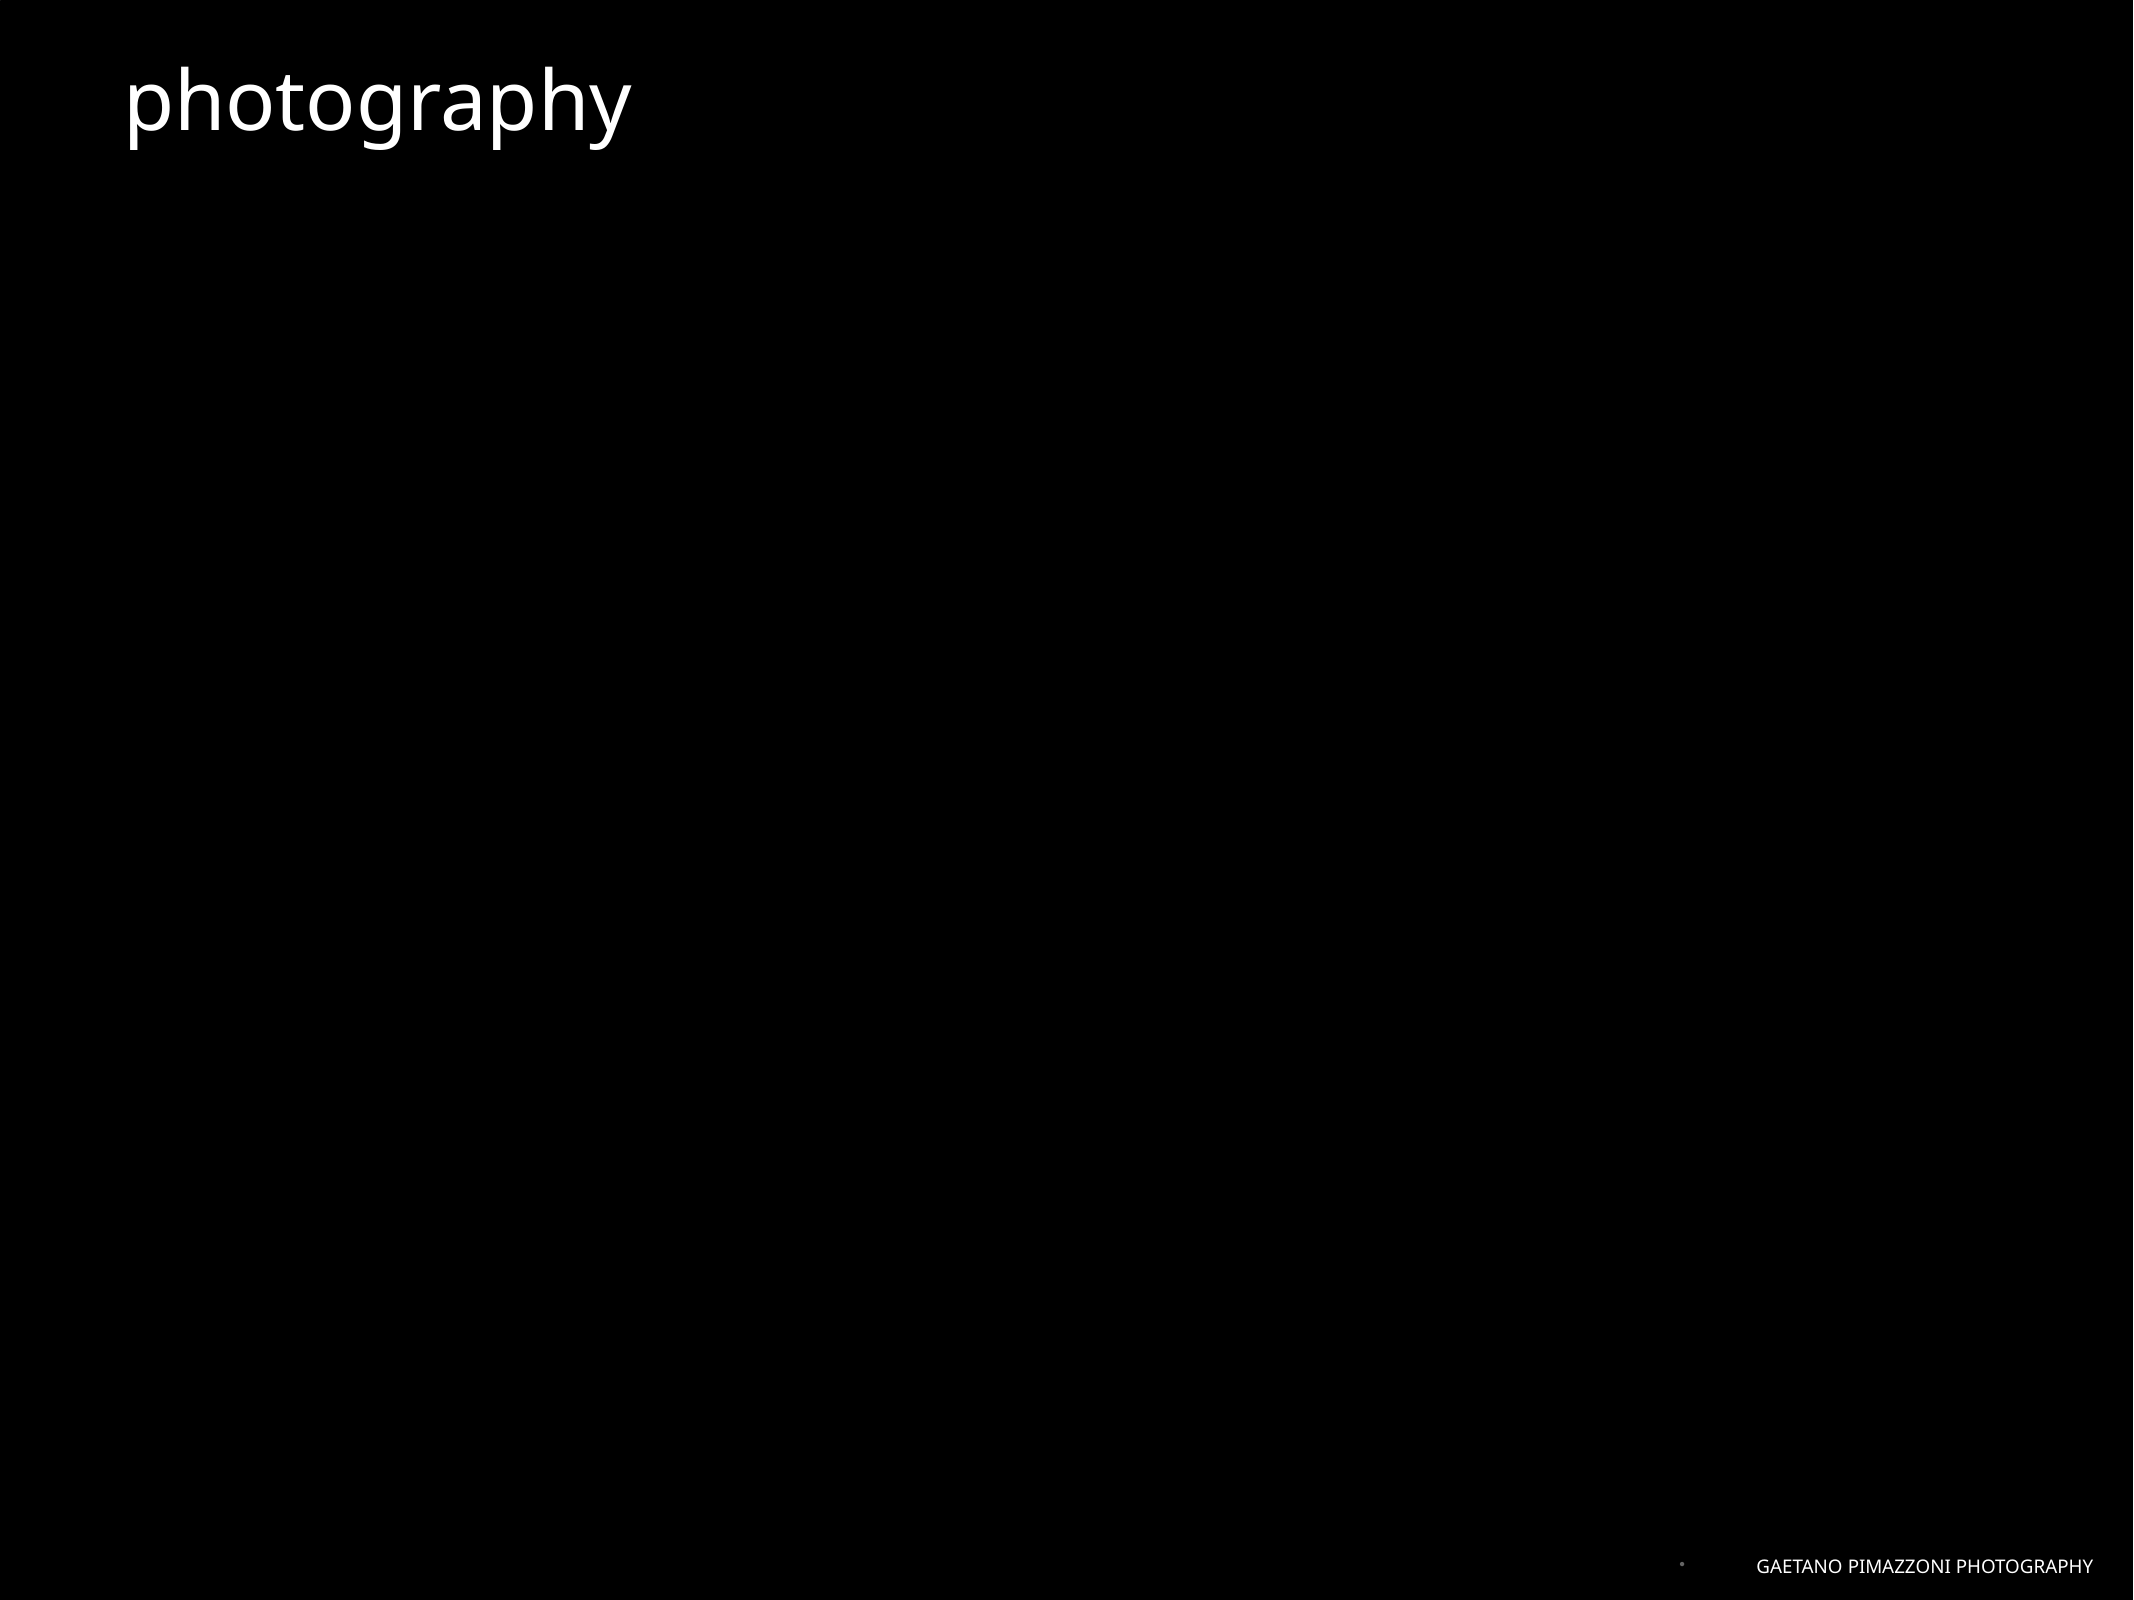

# photography
Photography means “drawing with light”.
But photography is also an act of power over time….no too much power really.
Photography is interpretation. About what? About the subject and the relation we have with it.
Photography needs your wish to see and observe. Marvel is the spark.
We photograph what give us some emotions. Photography is a kind of pretext.
GAETANO PIMAZZONI PHOTOGRAPHY